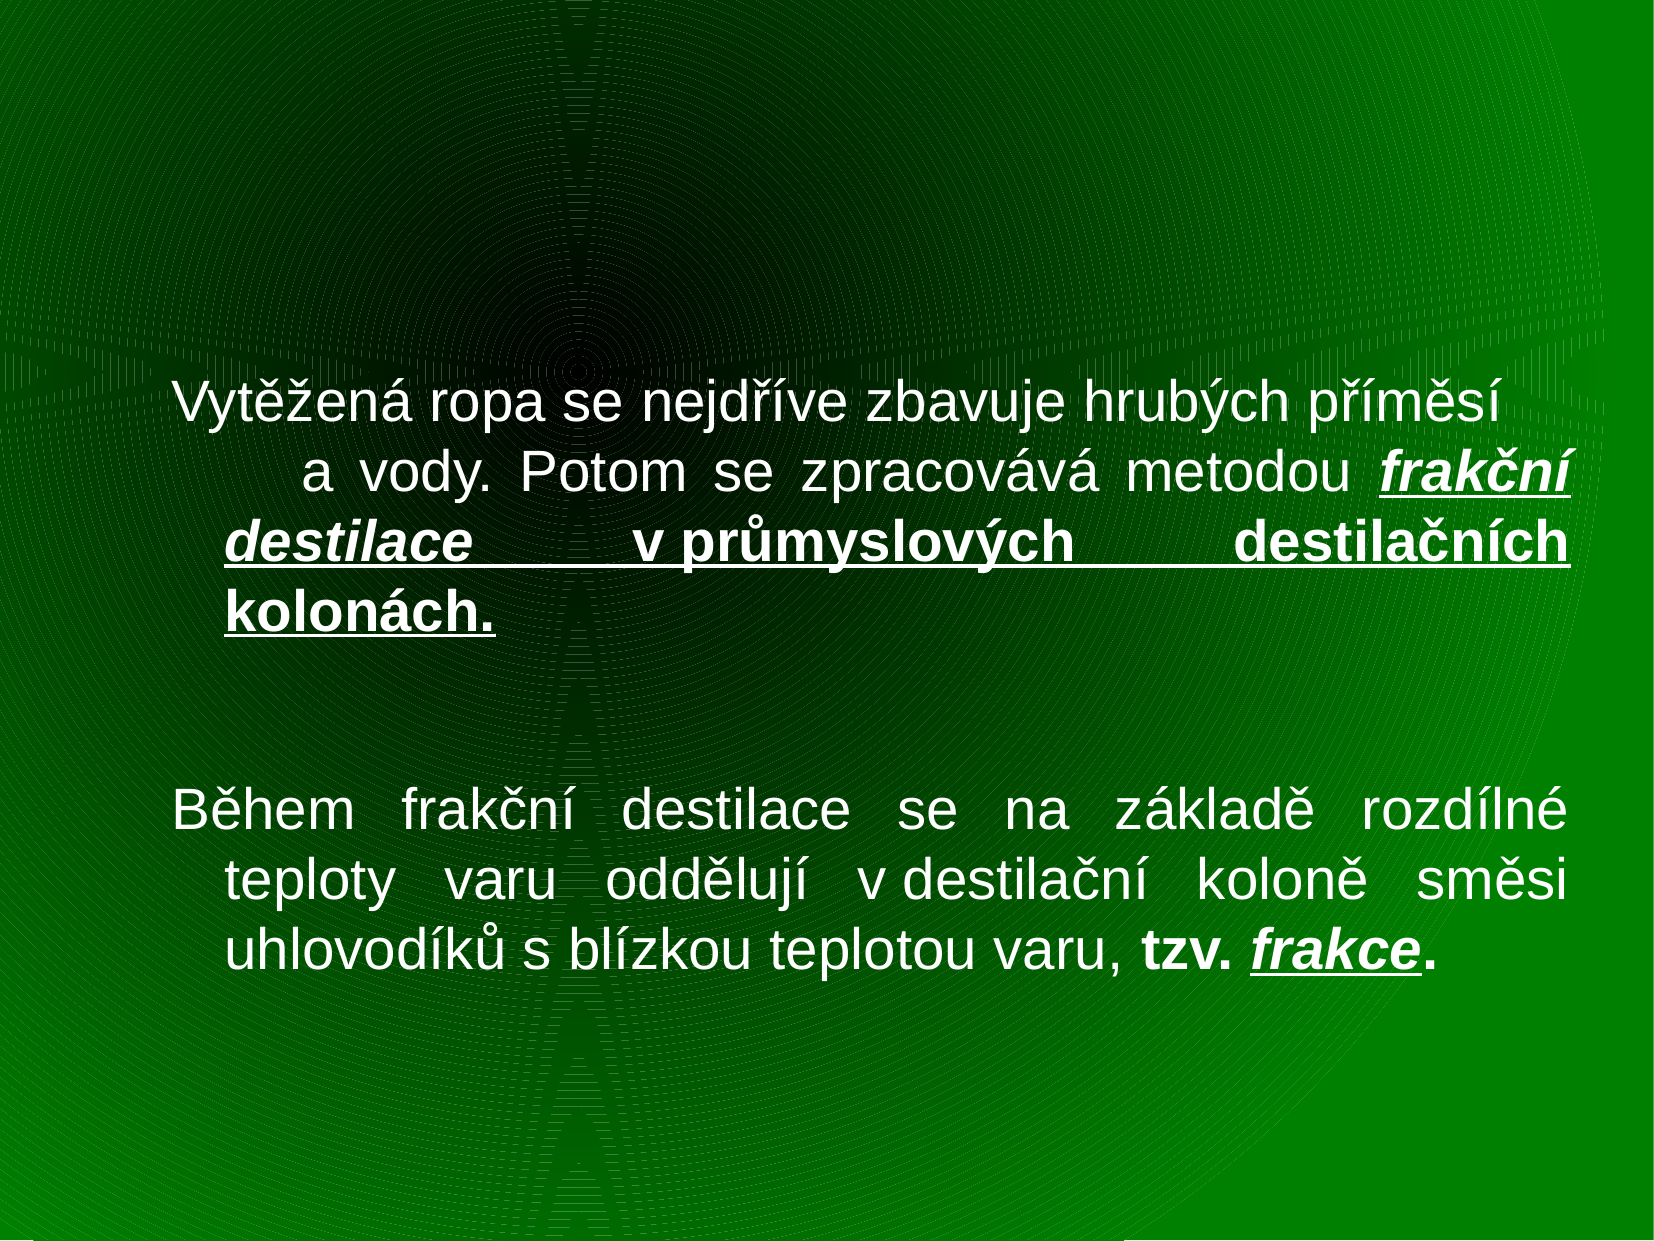

# Vytěžená ropa se nejdříve zbavuje hrubých příměsí a vody. Potom se zpracovává metodou frakční destilace v průmyslových destilačních kolonách.
Během frakční destilace se na základě rozdílné teploty varu oddělují v destilační koloně směsi uhlovodíků s blízkou teplotou varu, tzv. frakce.